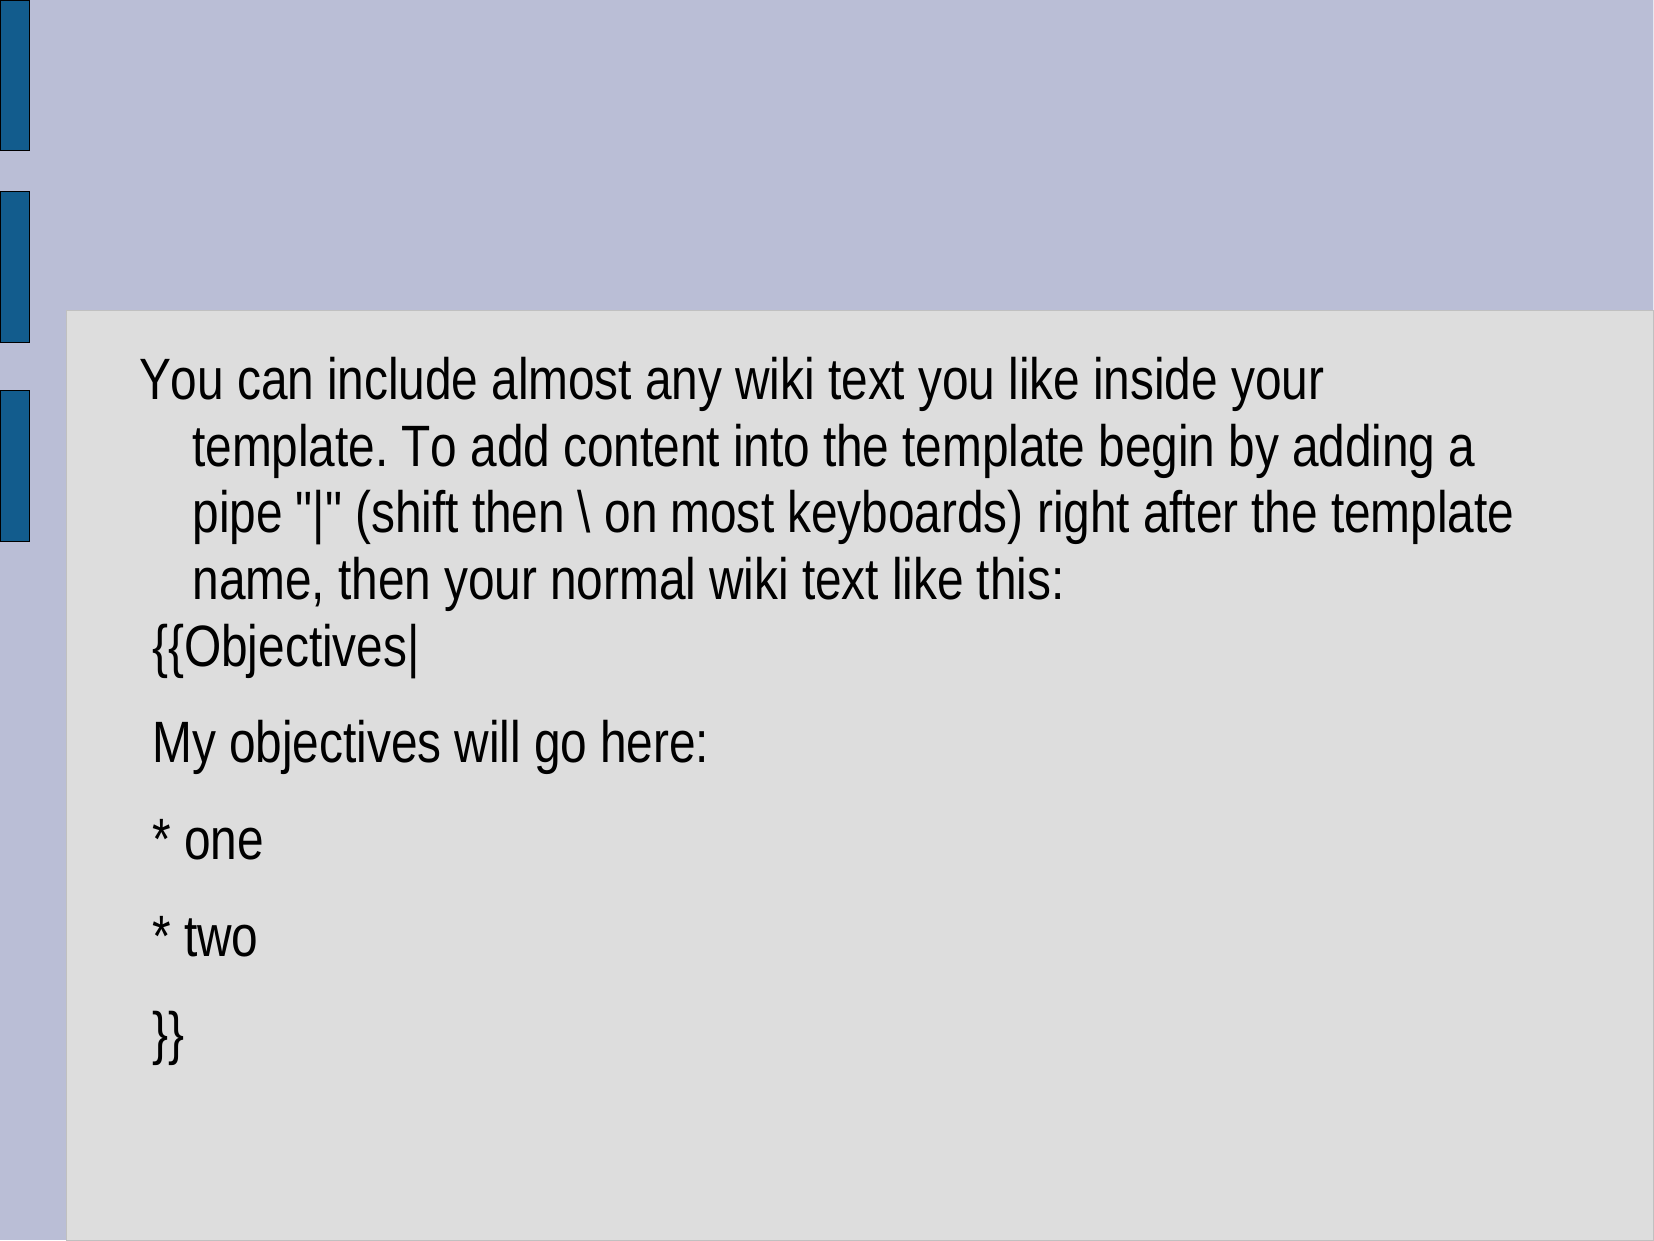

# You can include almost any wiki text you like inside your template. To add content into the template begin by adding a pipe "|" (shift then \ on most keyboards) right after the template name, then your normal wiki text like this:
 {{Objectives|
 My objectives will go here:
 * one
 * two
 }}